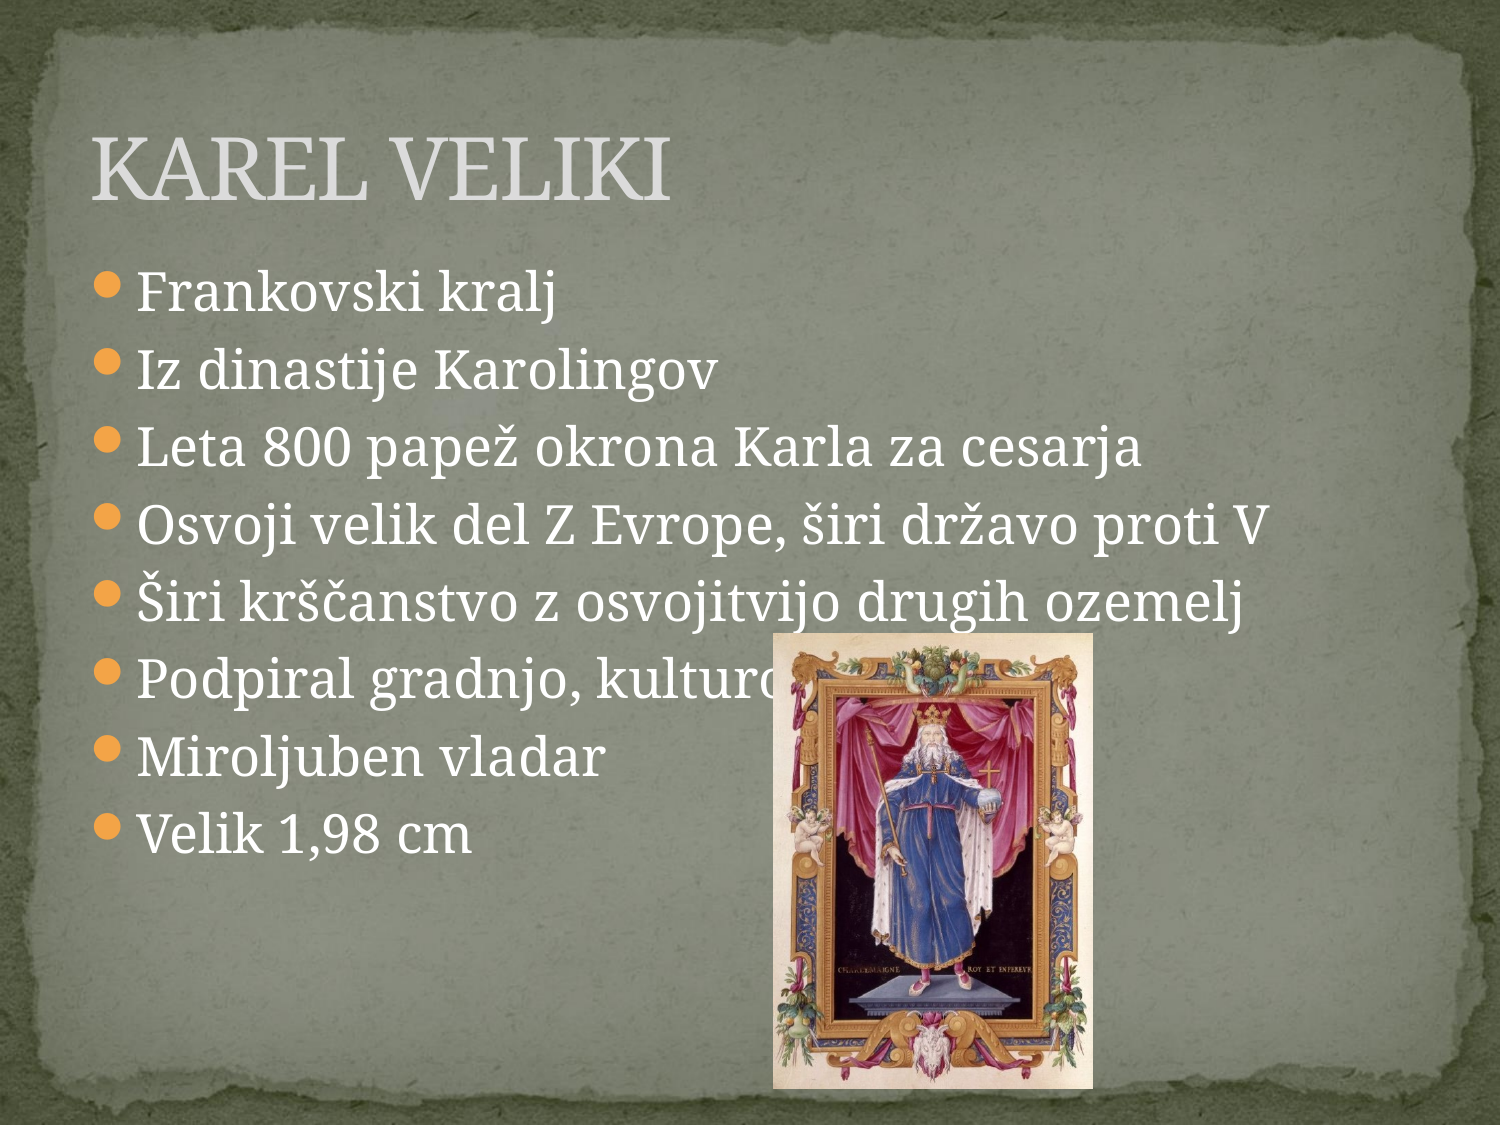

KAREL VELIKI
# Frankovski kralj
Iz dinastije Karolingov
Leta 800 papež okrona Karla za cesarja
Osvoji velik del Z Evrope, širi državo proti V
Širi krščanstvo z osvojitvijo drugih ozemelj
Podpiral gradnjo, kulturo
Miroljuben vladar
Velik 1,98 cm